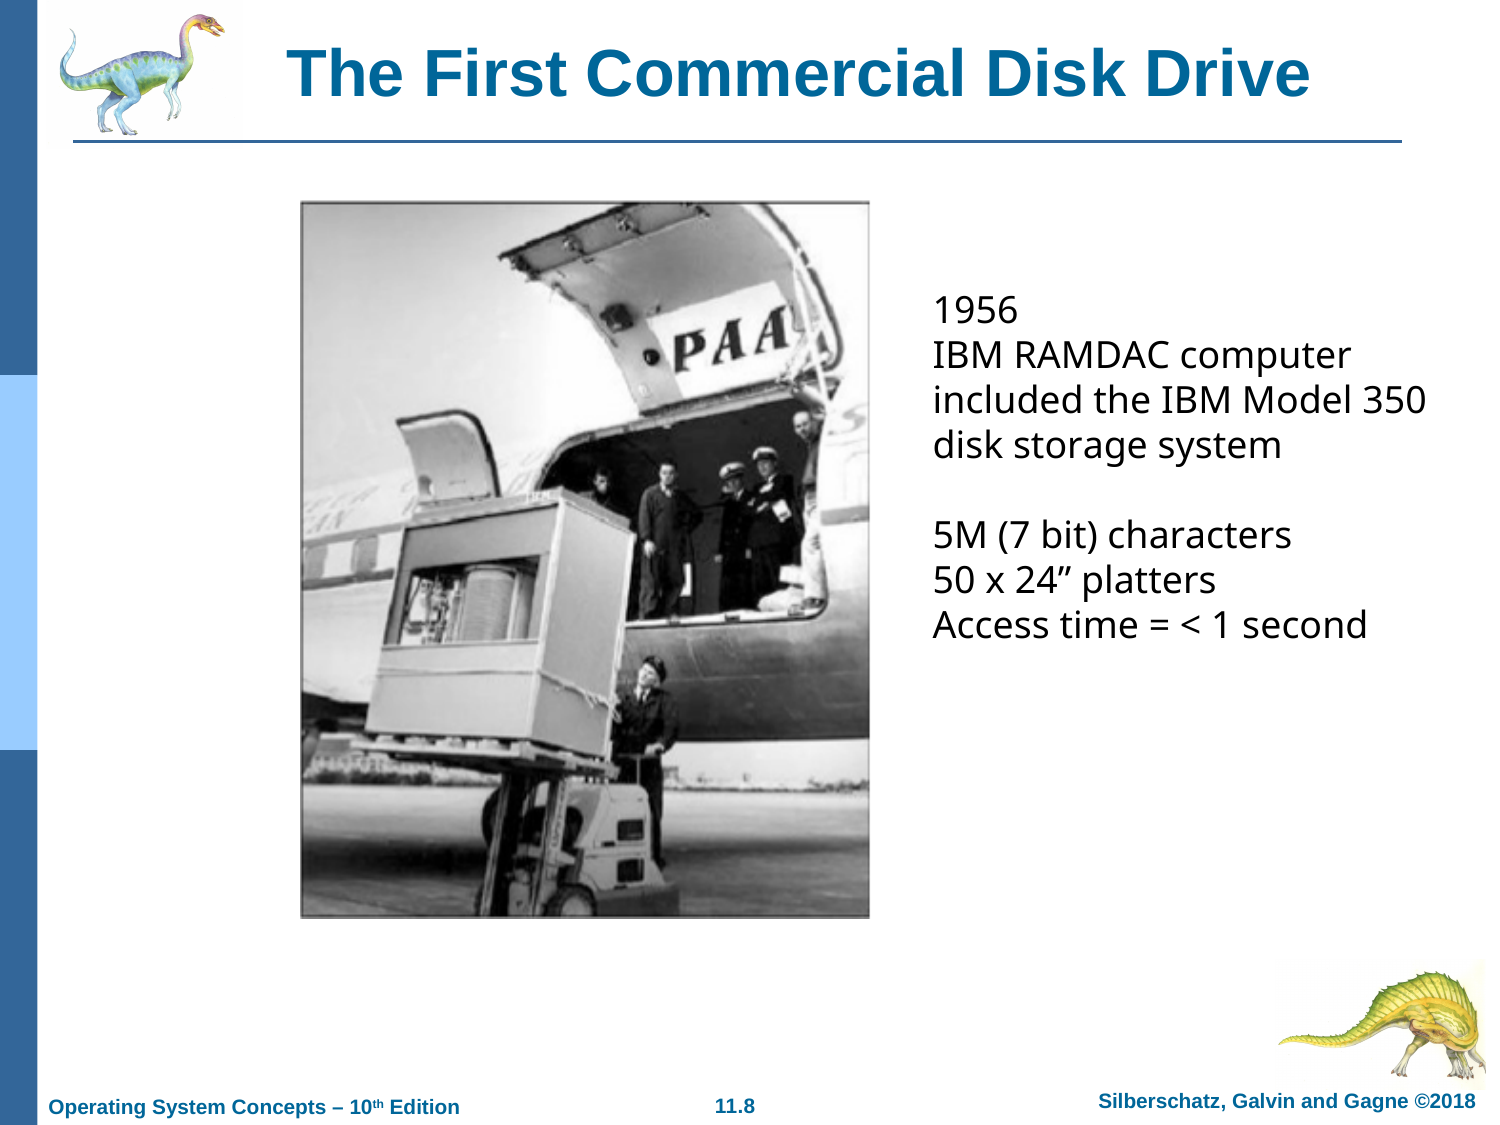

# The First Commercial Disk Drive
1956
IBM RAMDAC computer included the IBM Model 350 disk storage system
5M (7 bit) characters
50 x 24” platters
Access time = < 1 second